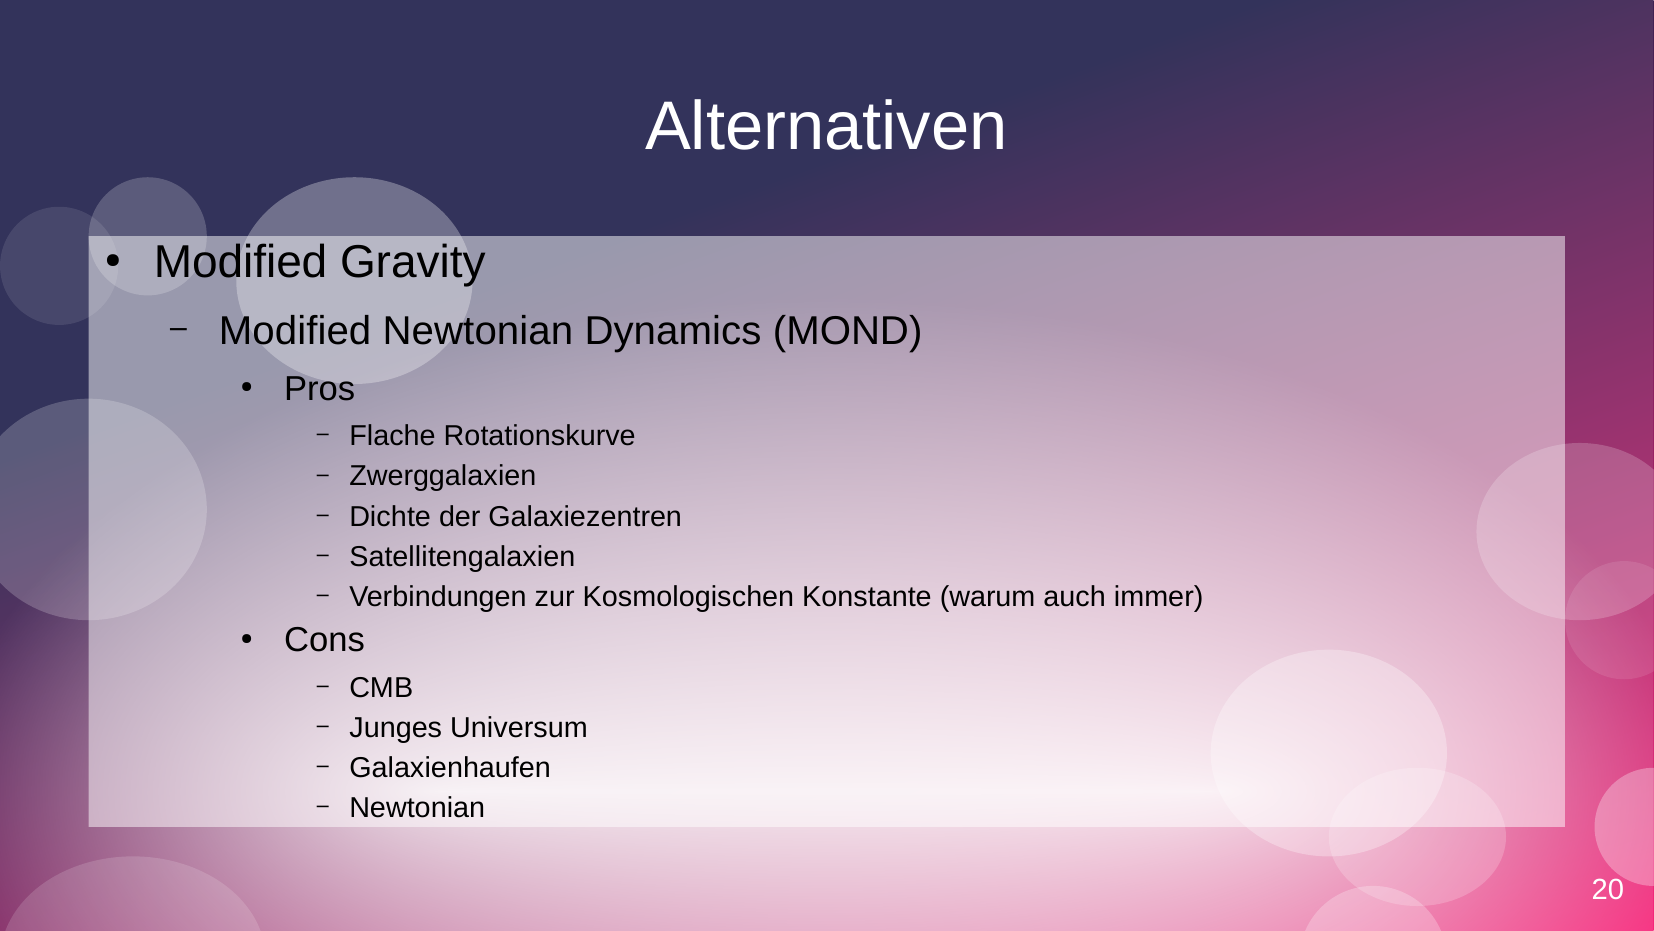

# Alternativen
Modified Gravity
Modified Newtonian Dynamics (MOND)
Pros
Flache Rotationskurve
Zwerggalaxien
Dichte der Galaxiezentren
Satellitengalaxien
Verbindungen zur Kosmologischen Konstante (warum auch immer)
Cons
CMB
Junges Universum
Galaxienhaufen
Newtonian